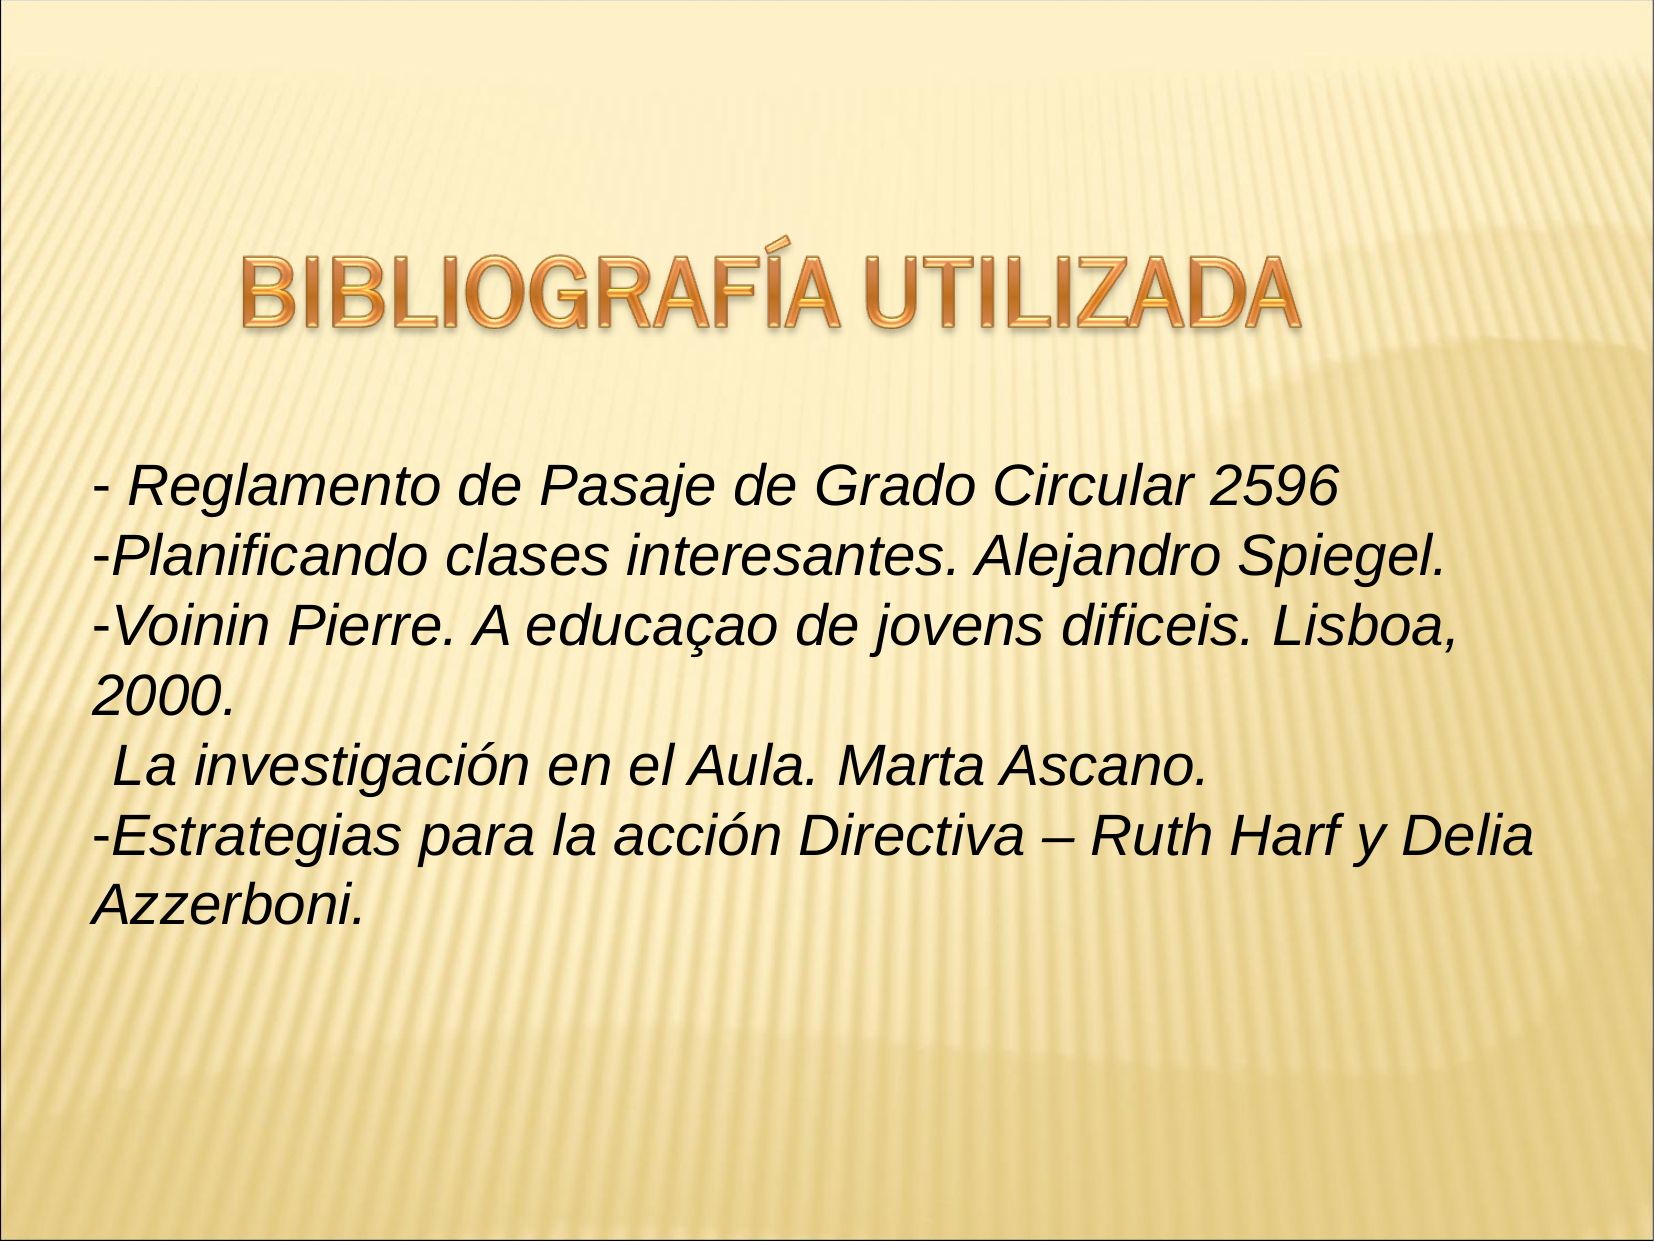

Reglamento de Pasaje de Grado Circular 2596
Planificando clases interesantes. Alejandro Spiegel.
Voinin Pierre. A educaçao de jovens dificeis. Lisboa, 2000.
La investigación en el Aula. Marta Ascano.
Estrategias para la acción Directiva – Ruth Harf y Delia Azzerboni.